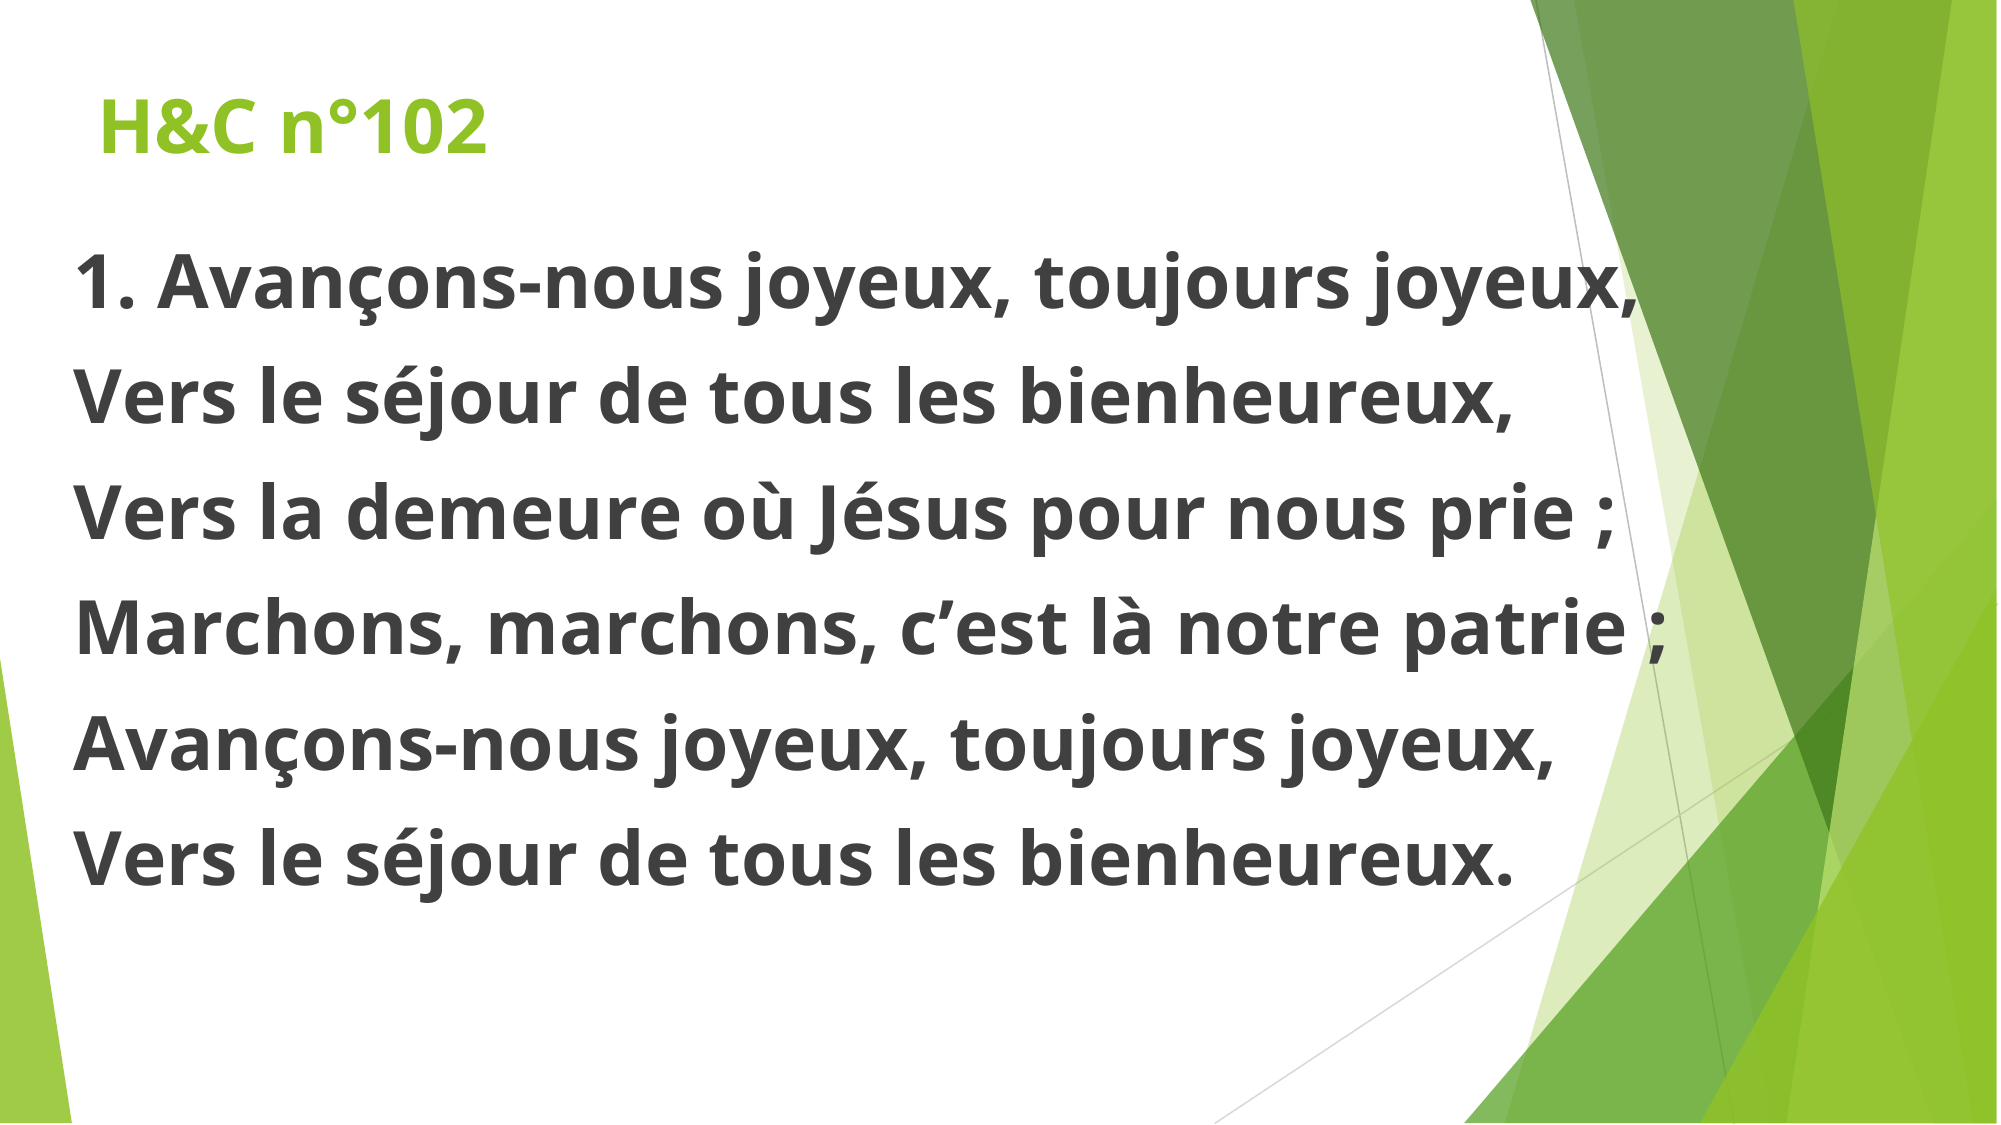

H&C n°102
1. Avançons-nous joyeux, toujours joyeux,
Vers le séjour de tous les bienheureux,
Vers la demeure où Jésus pour nous prie ;
Marchons, marchons, c’est là notre patrie ;
Avançons-nous joyeux, toujours joyeux,
Vers le séjour de tous les bienheureux.